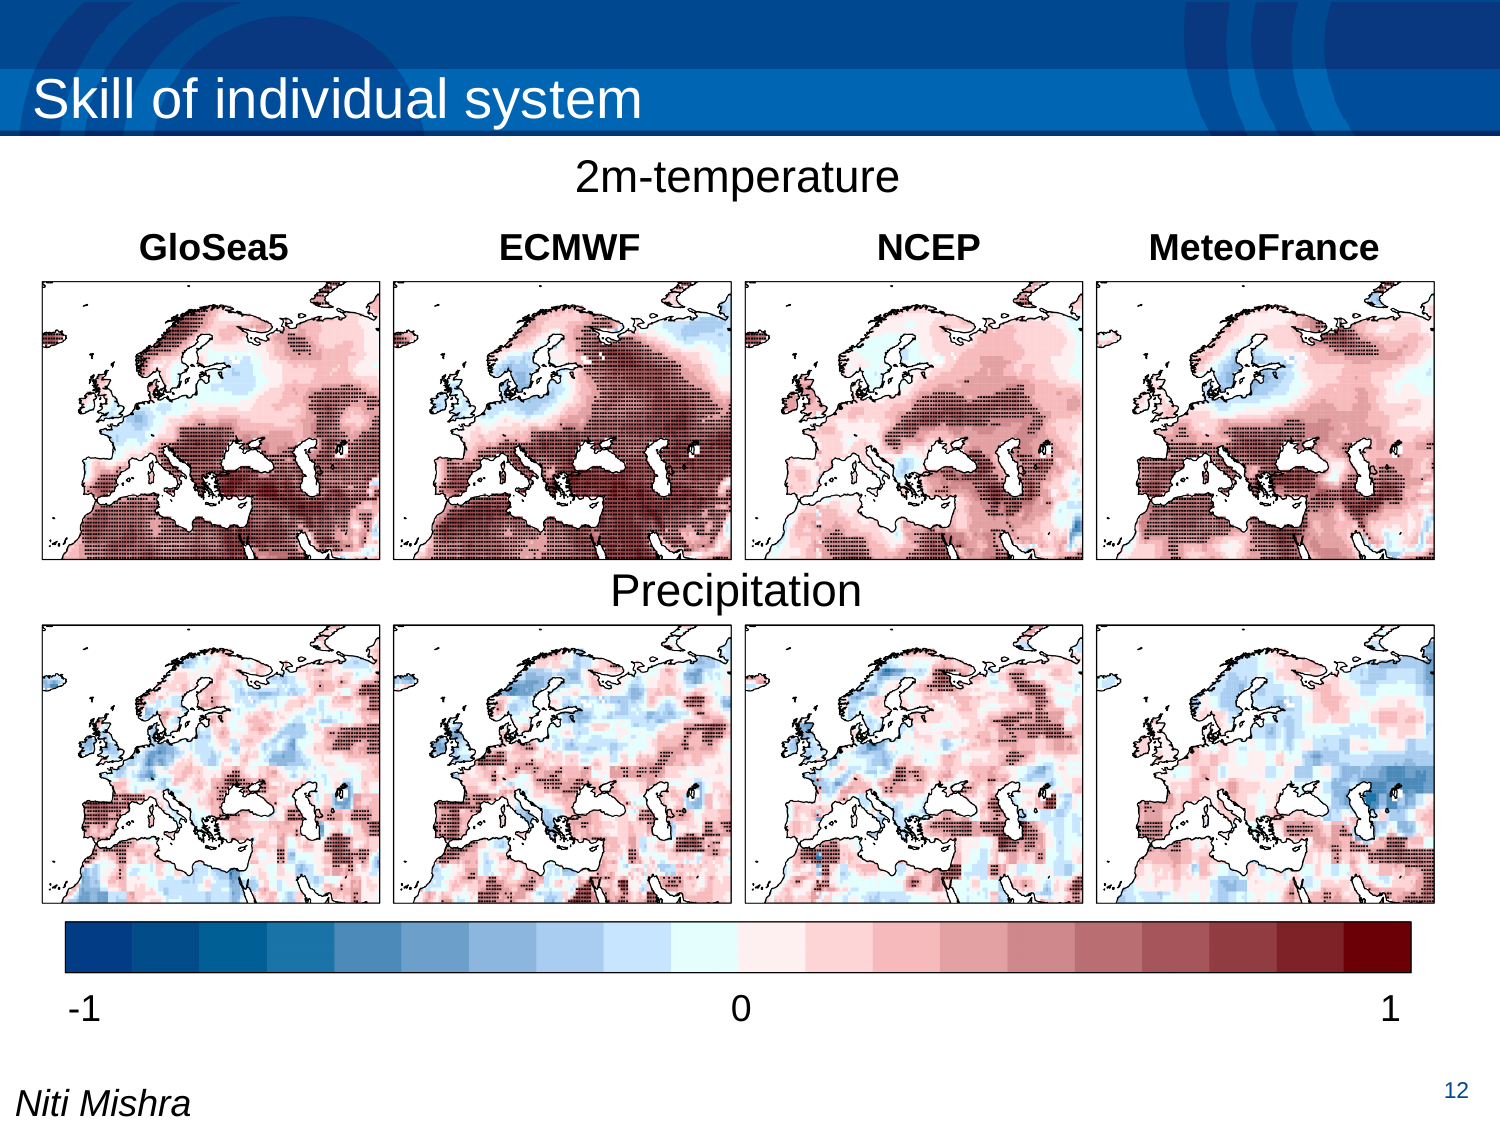

# Skill of individual system
2m-temperature
GloSea5
ECMWF
NCEP
MeteoFrance
Precipitation
-1
0
1
Niti Mishra